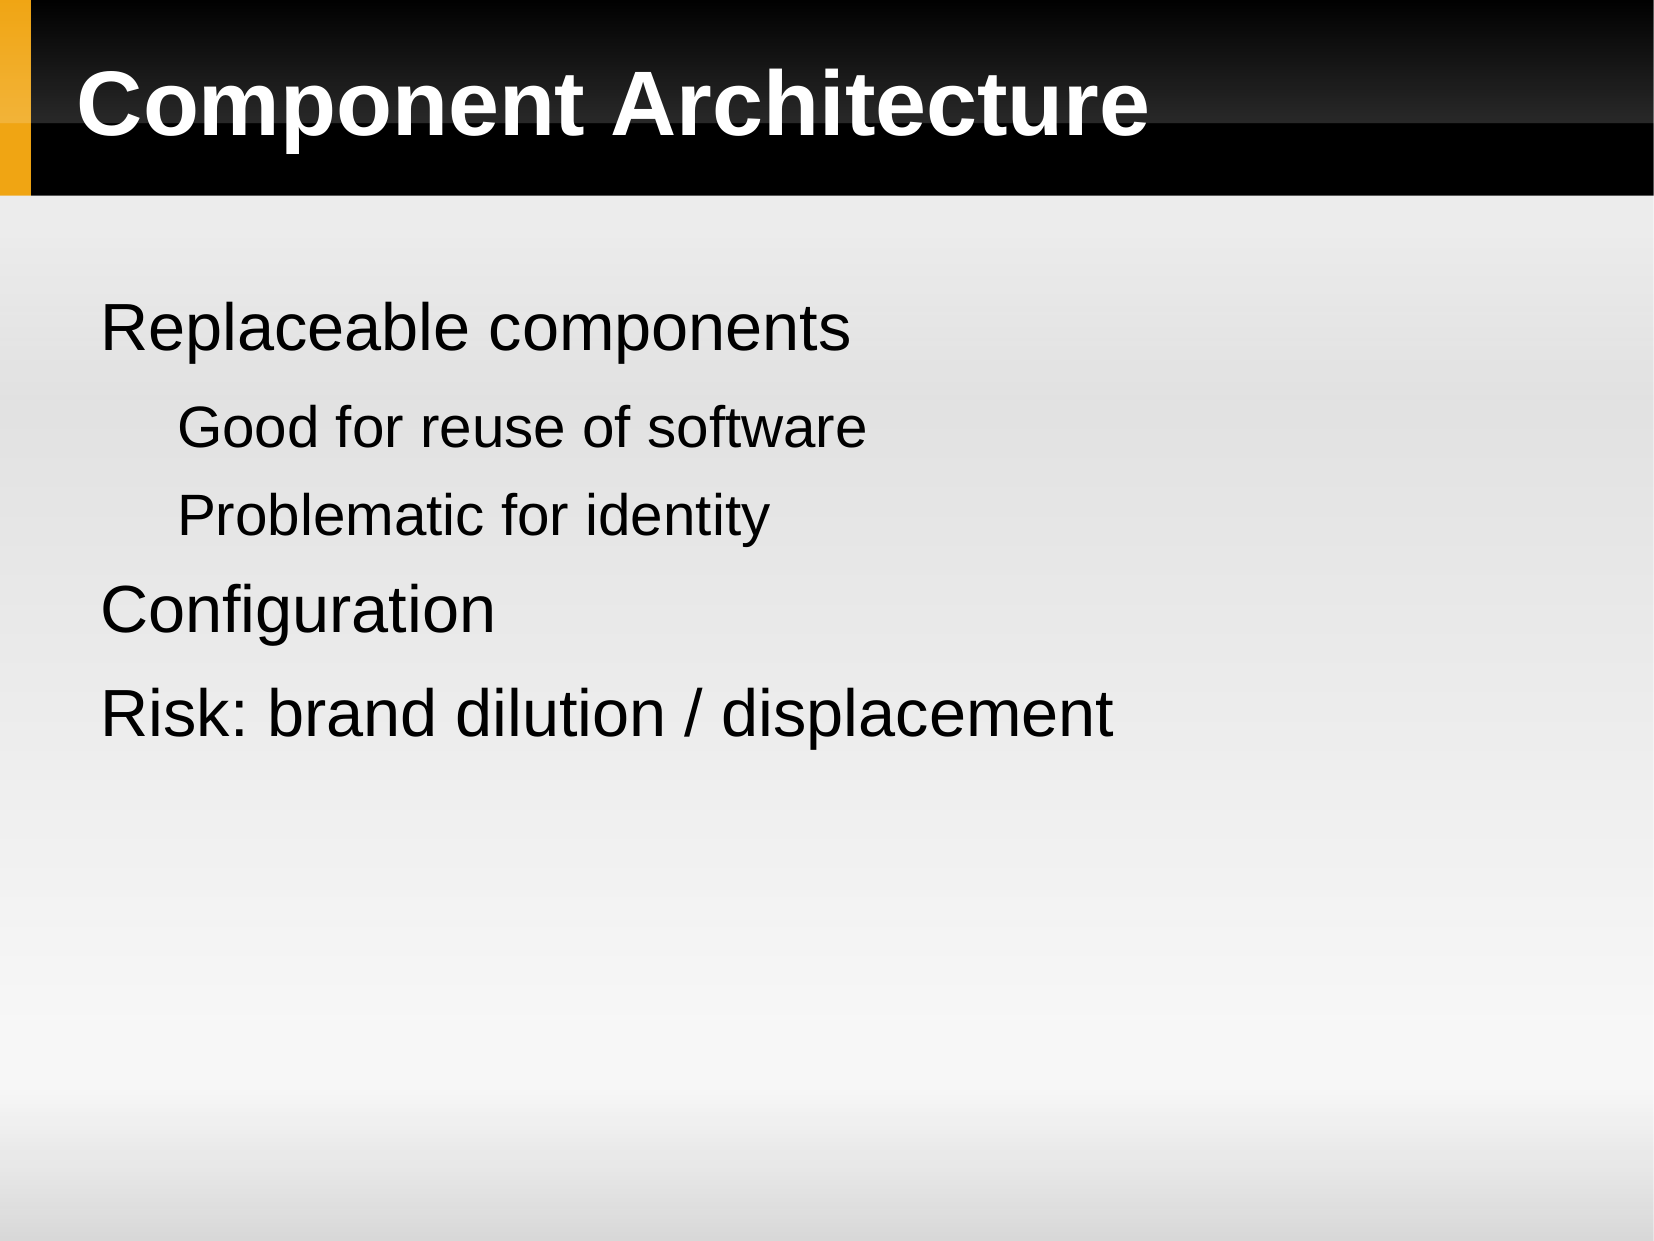

# Component Architecture
Replaceable components
Good for reuse of software
Problematic for identity
Configuration
Risk: brand dilution / displacement